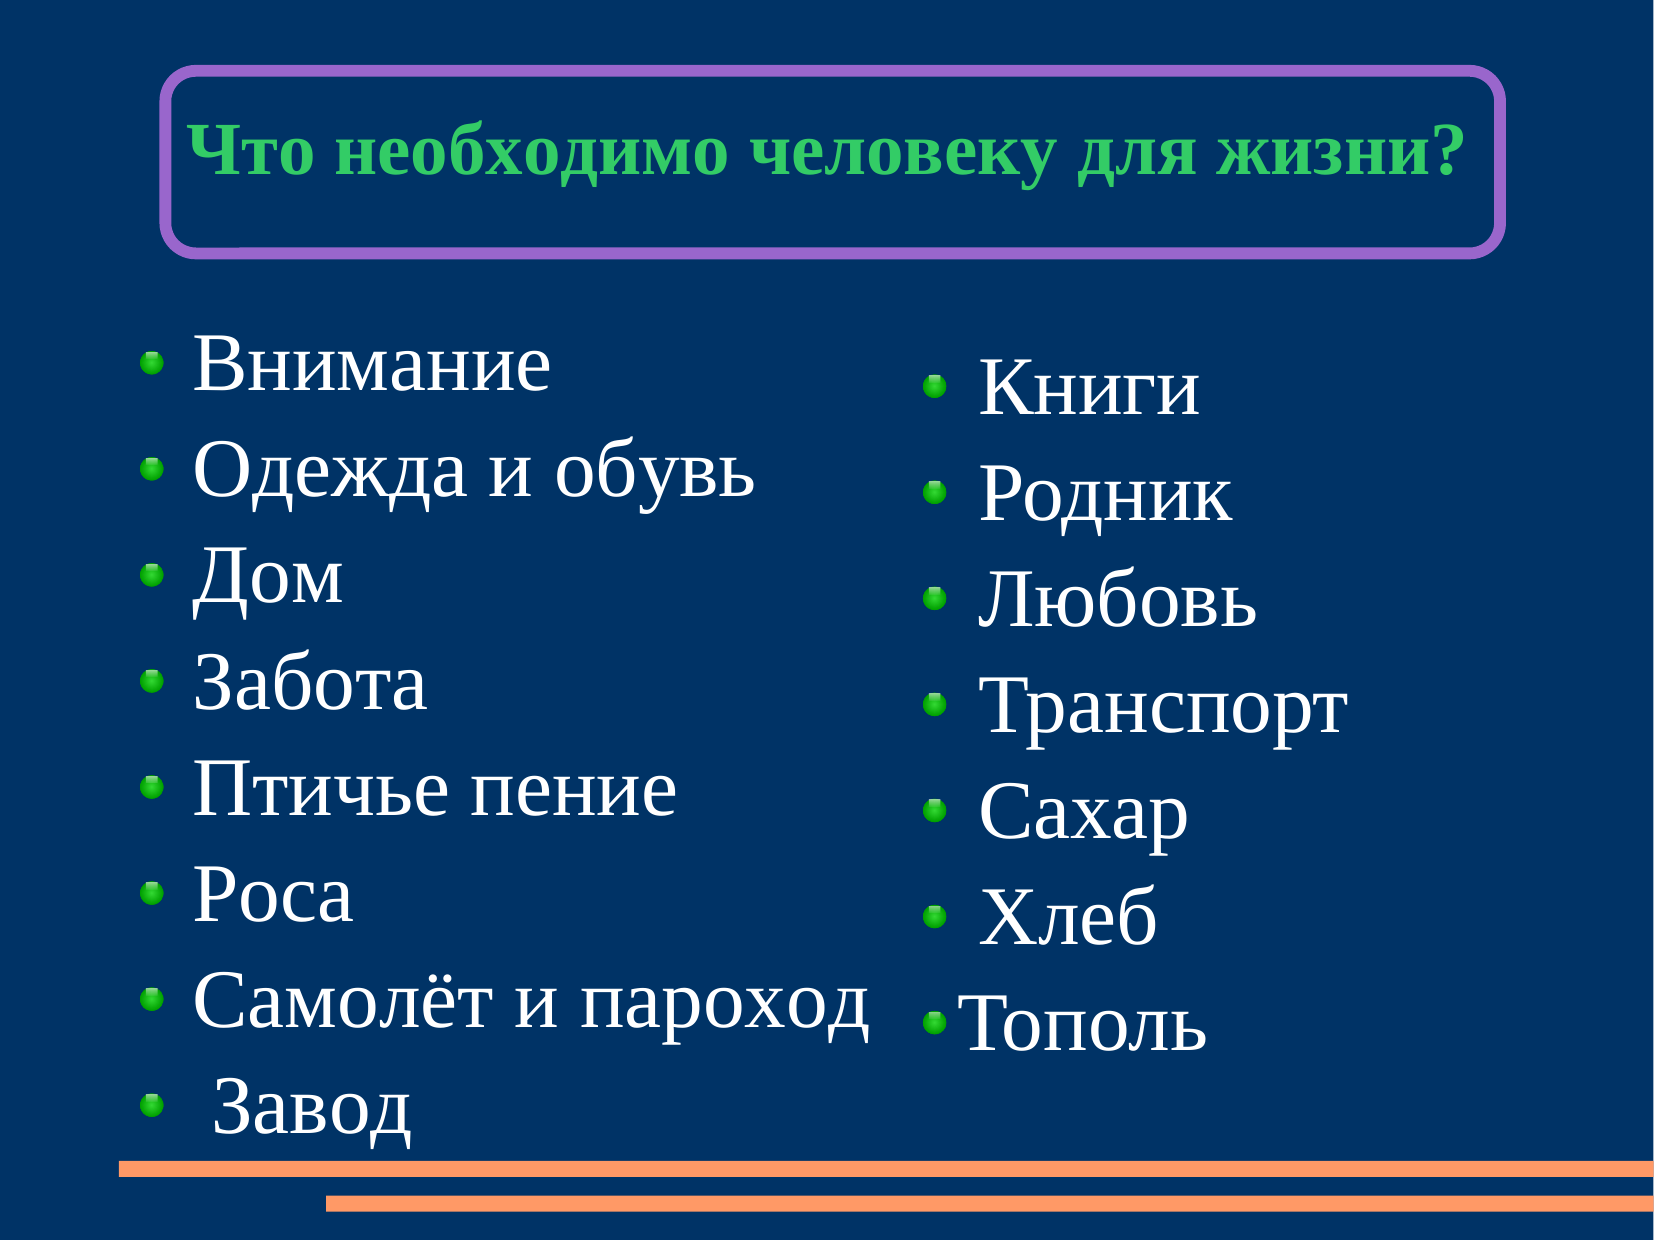

# Что необходимо человеку для жизни?
Внимание
Одежда и обувь
Дом
Забота
Птичье пение
Роса
Самолёт и пароход
 Завод
 Книги
 Родник
 Любовь
 Транспорт
 Сахар
 Хлеб
Тополь